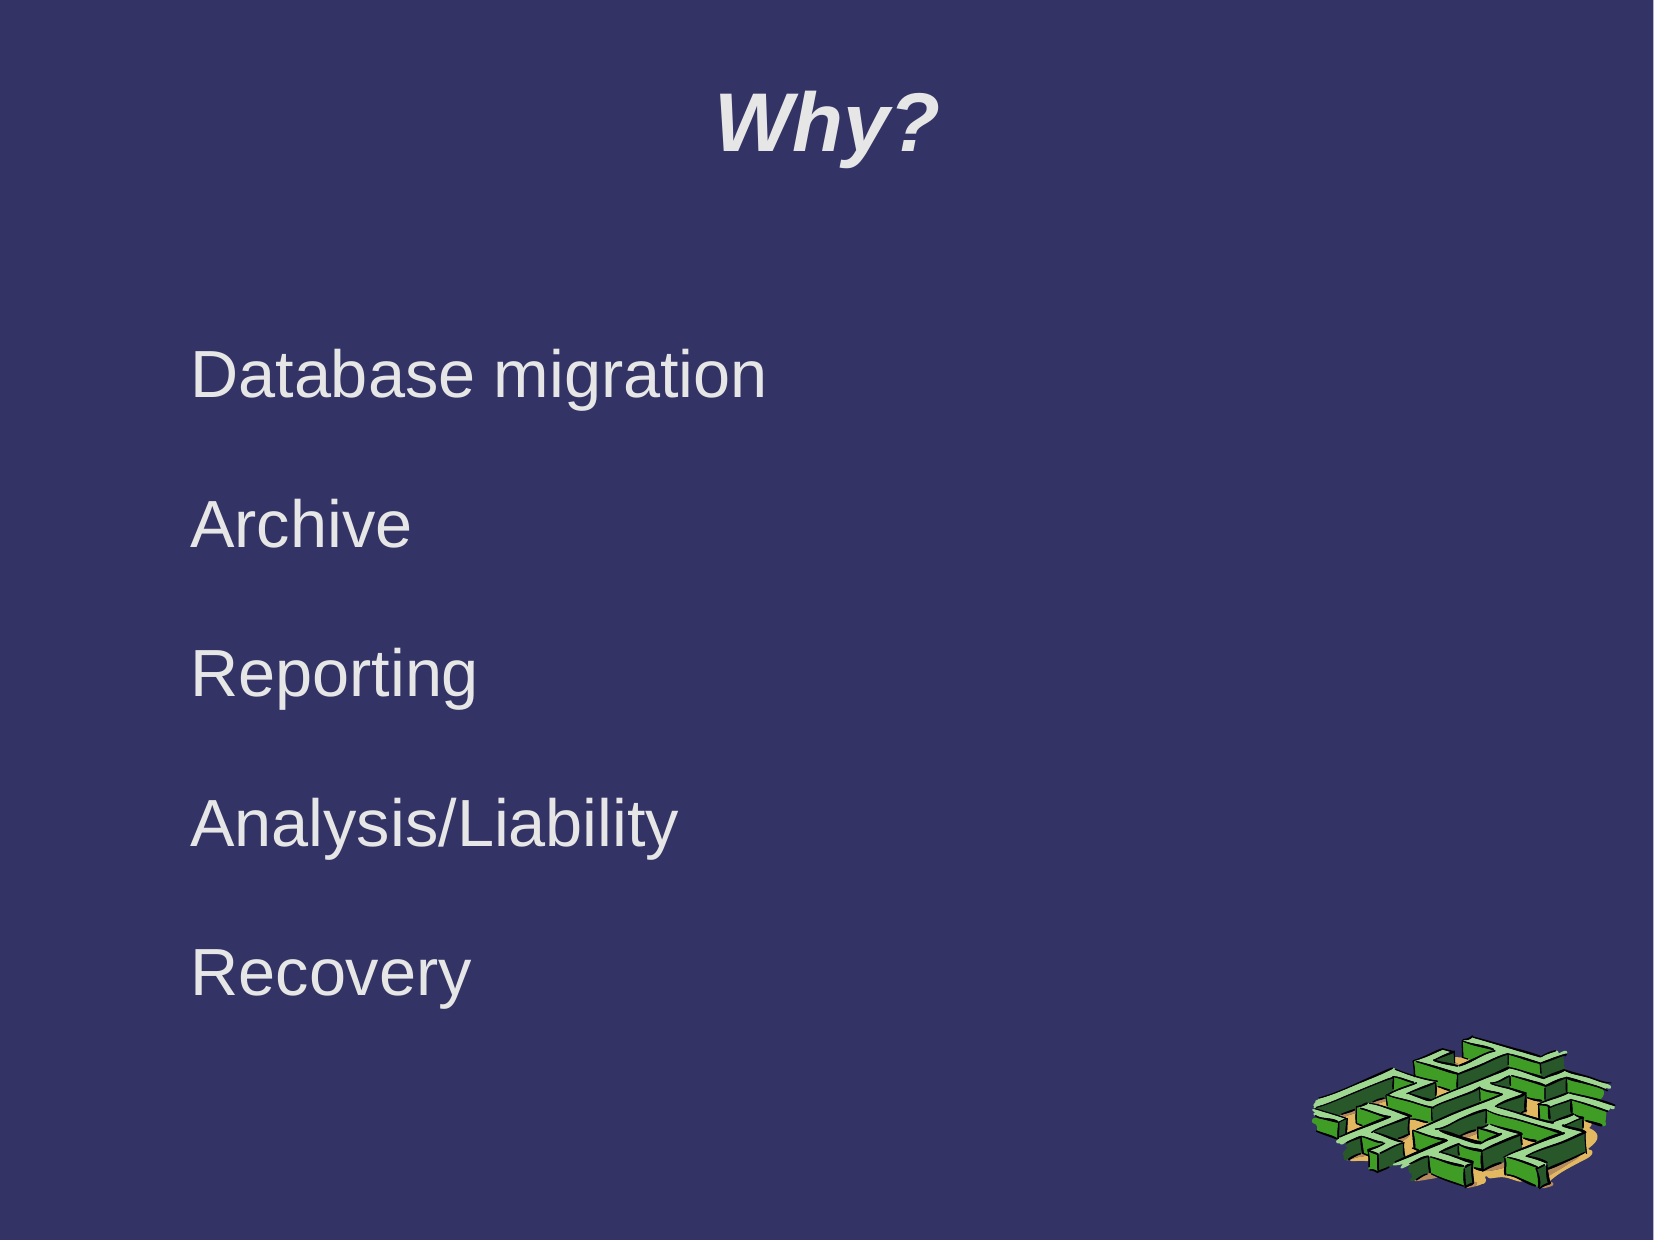

# Why?
Database migration
Archive
Reporting
Analysis/Liability
Recovery